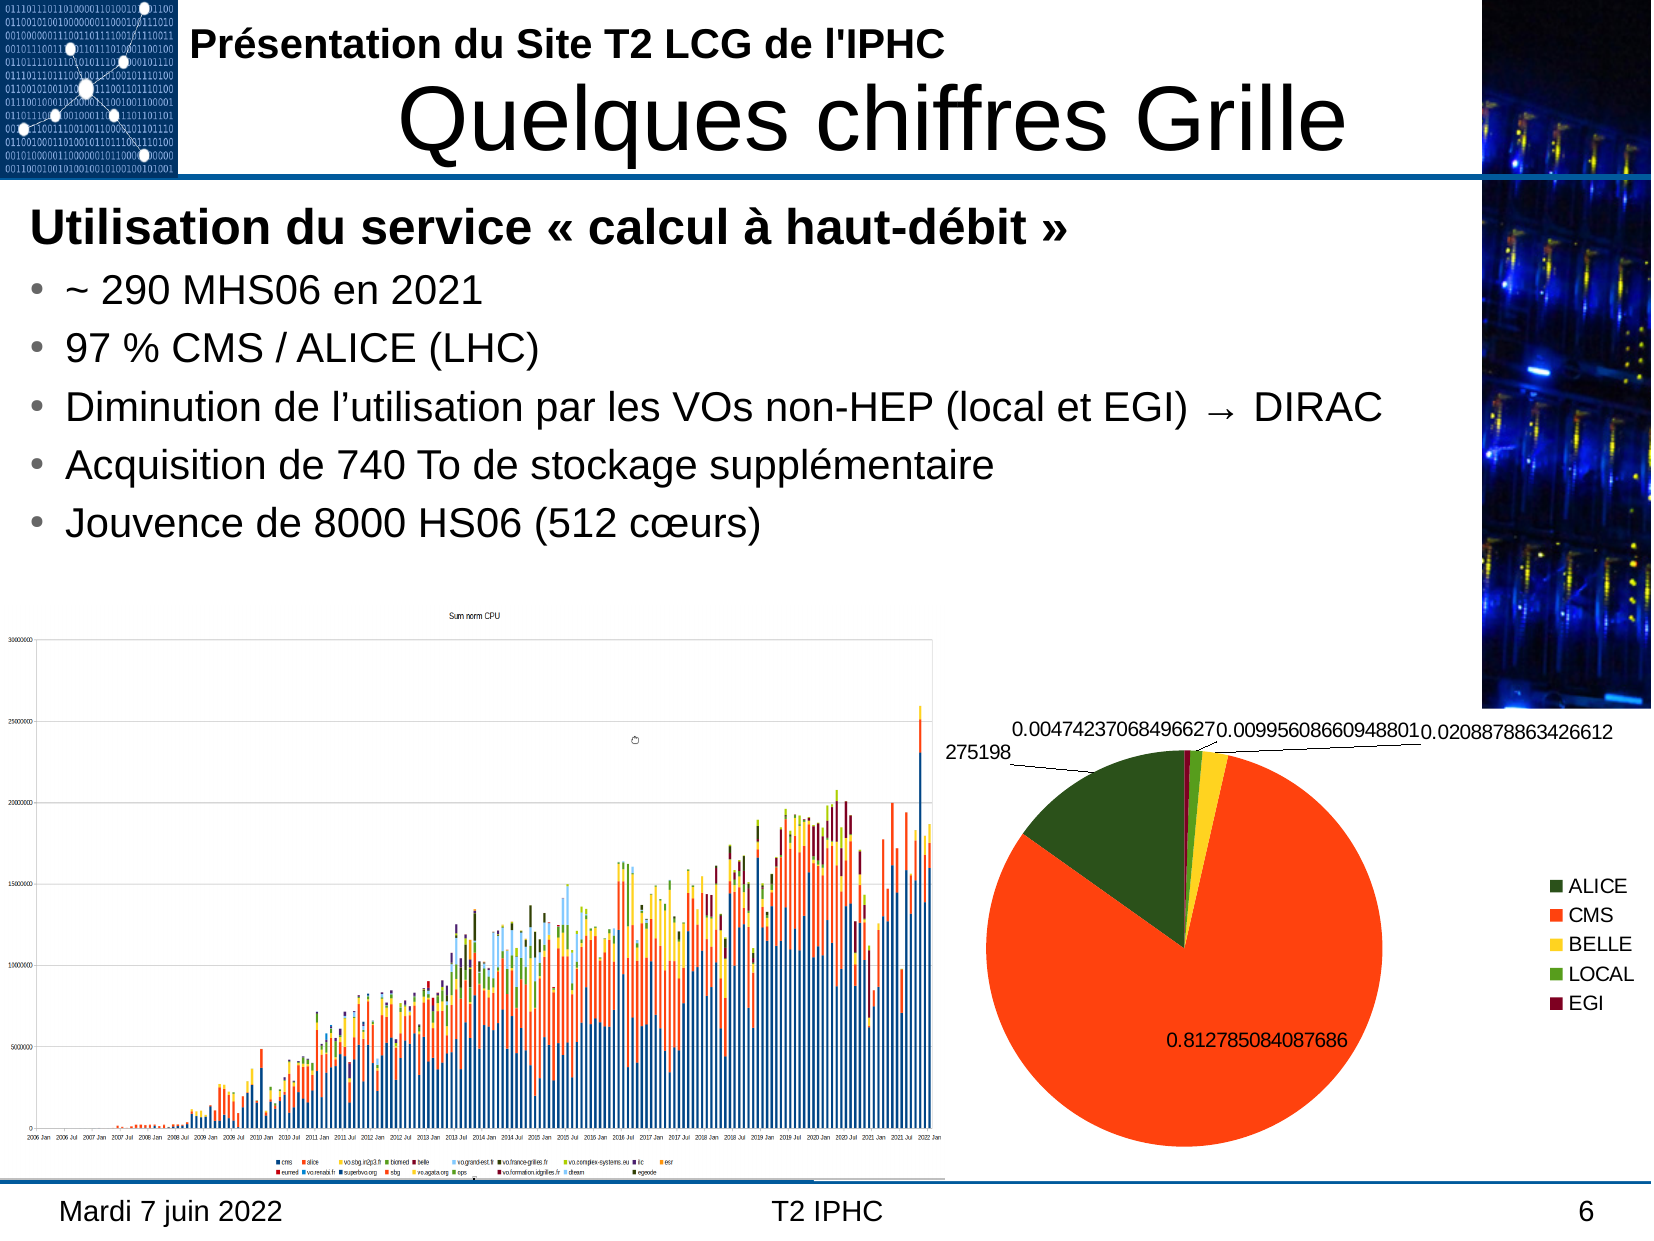

# Quelques chiffres Grille
Utilisation du service « calcul à haut-débit »
~ 290 MHS06 en 2021
97 % CMS / ALICE (LHC)
Diminution de l’utilisation par les VOs non-HEP (local et EGI) → DIRAC
Acquisition de 740 To de stockage supplémentaire
Jouvence de 8000 HS06 (512 cœurs)
### Chart
| Category | Colonne D |
|---|---|
| ALICE | 0.151628572275198 |
| CMS | 0.812785084087686 |
| BELLE | 0.0208878863426612 |
| LOCAL | 0.00995608660948801 |
| EGI | 0.00474237068496627 |30 juin 2016
T2 IPHC
6